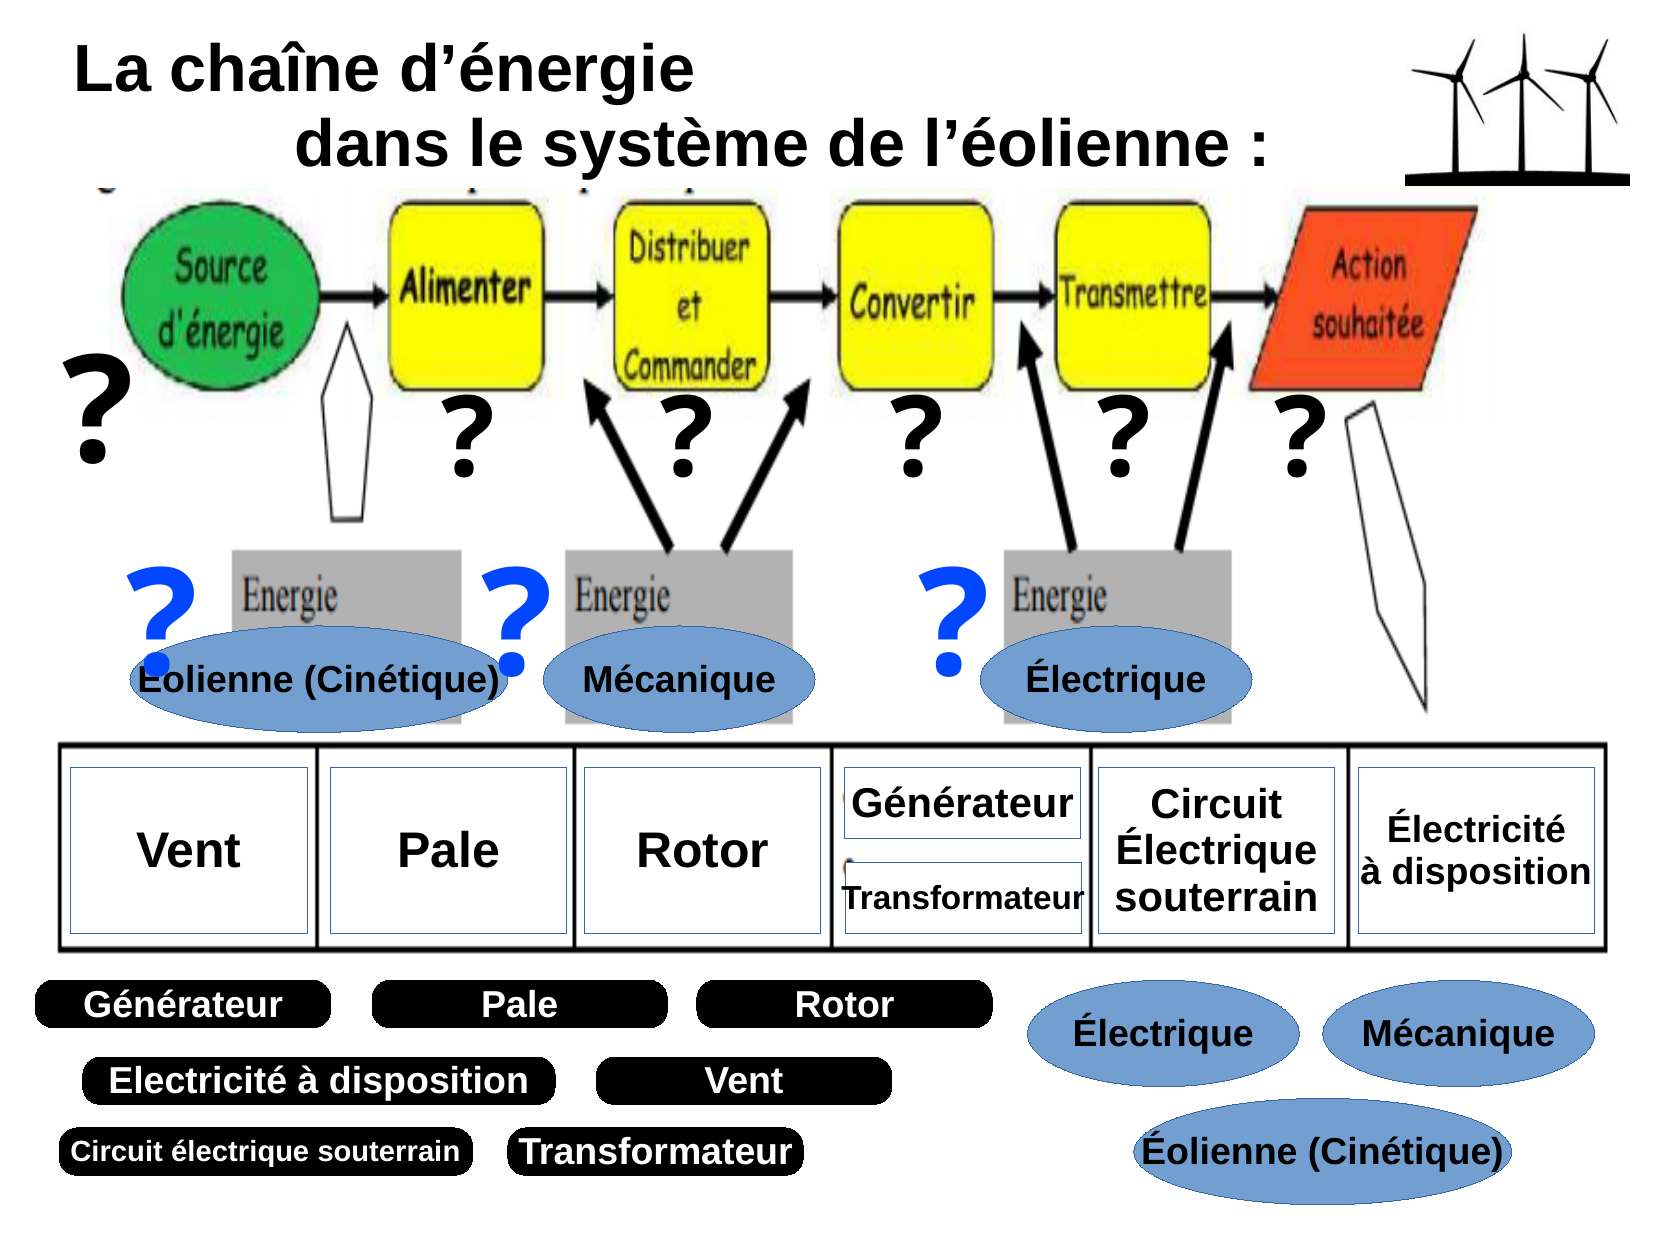

La chaîne d’énergie
 dans le système de l’éolienne :
?
?
?
?
?
?
?
?
?
Éolienne (Cinétique)
Mécanique
Électrique
Vent
Pale
Rotor
Générateur
Circuit
Électrique
souterrain
Électricité
à disposition
Transformateur
Générateur
Pale
Rotor
Électrique
Mécanique
Electricité à disposition
Vent
Éolienne (Cinétique)
Circuit électrique souterrain
Transformateur